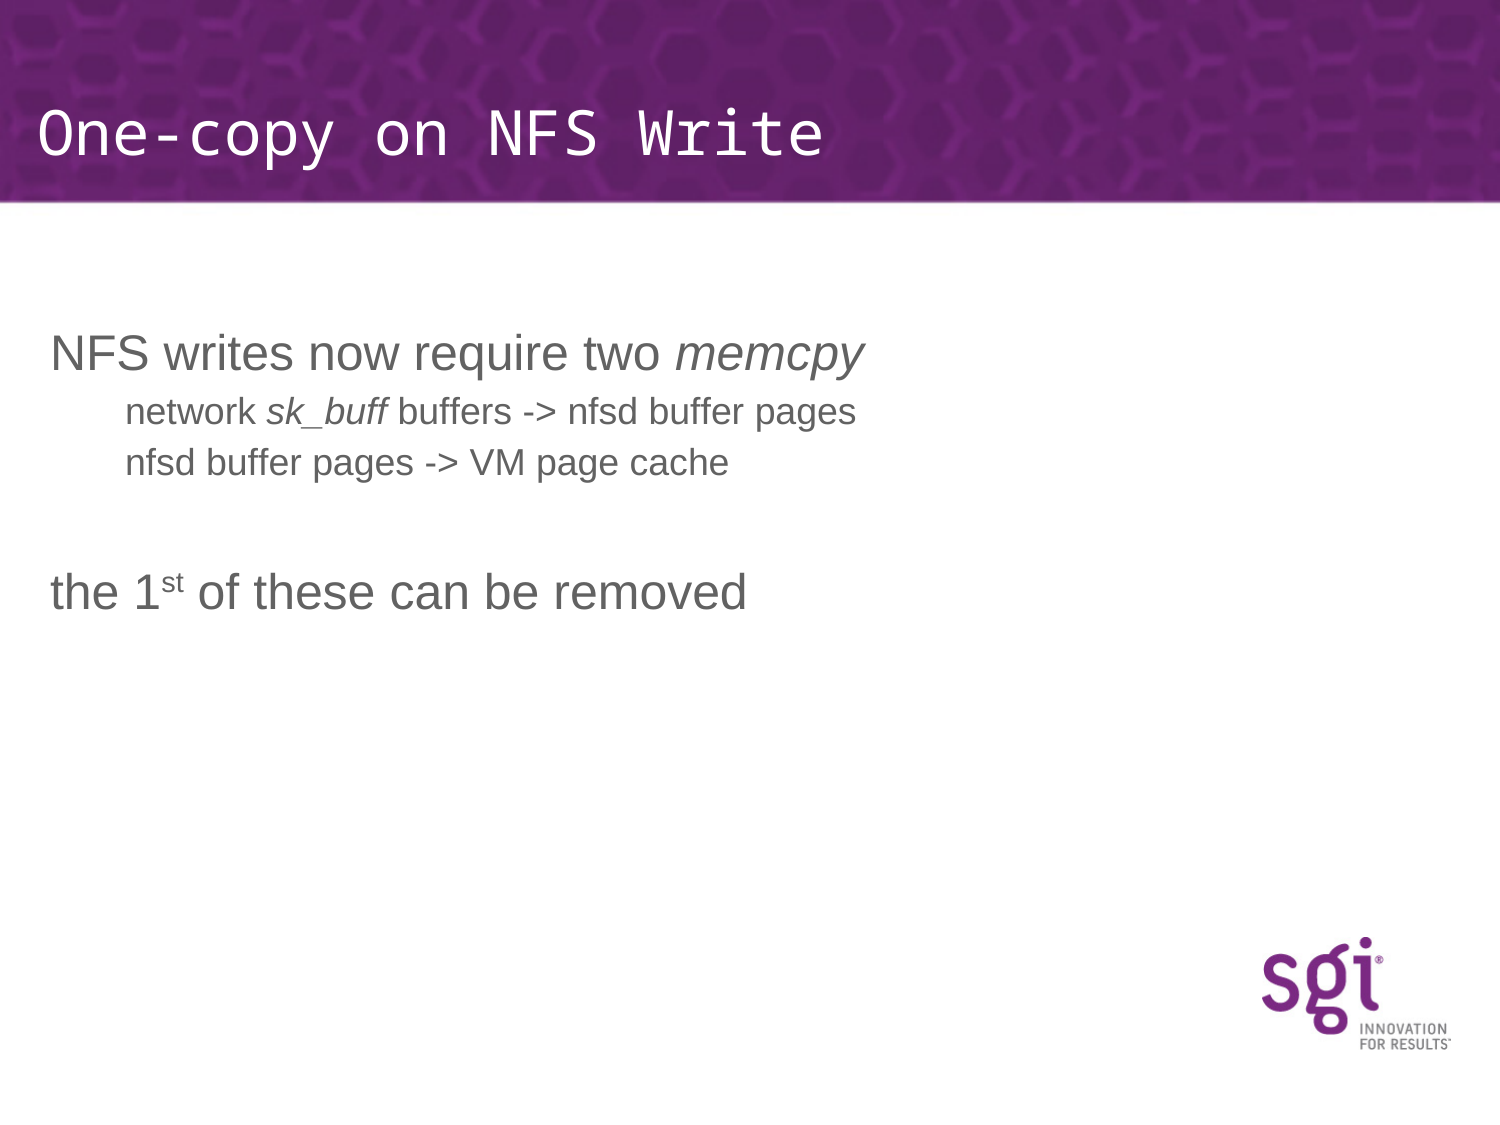

# One-copy on NFS Write
NFS writes now require two memcpy
network sk_buff buffers -> nfsd buffer pages
nfsd buffer pages -> VM page cache
the 1st of these can be removed